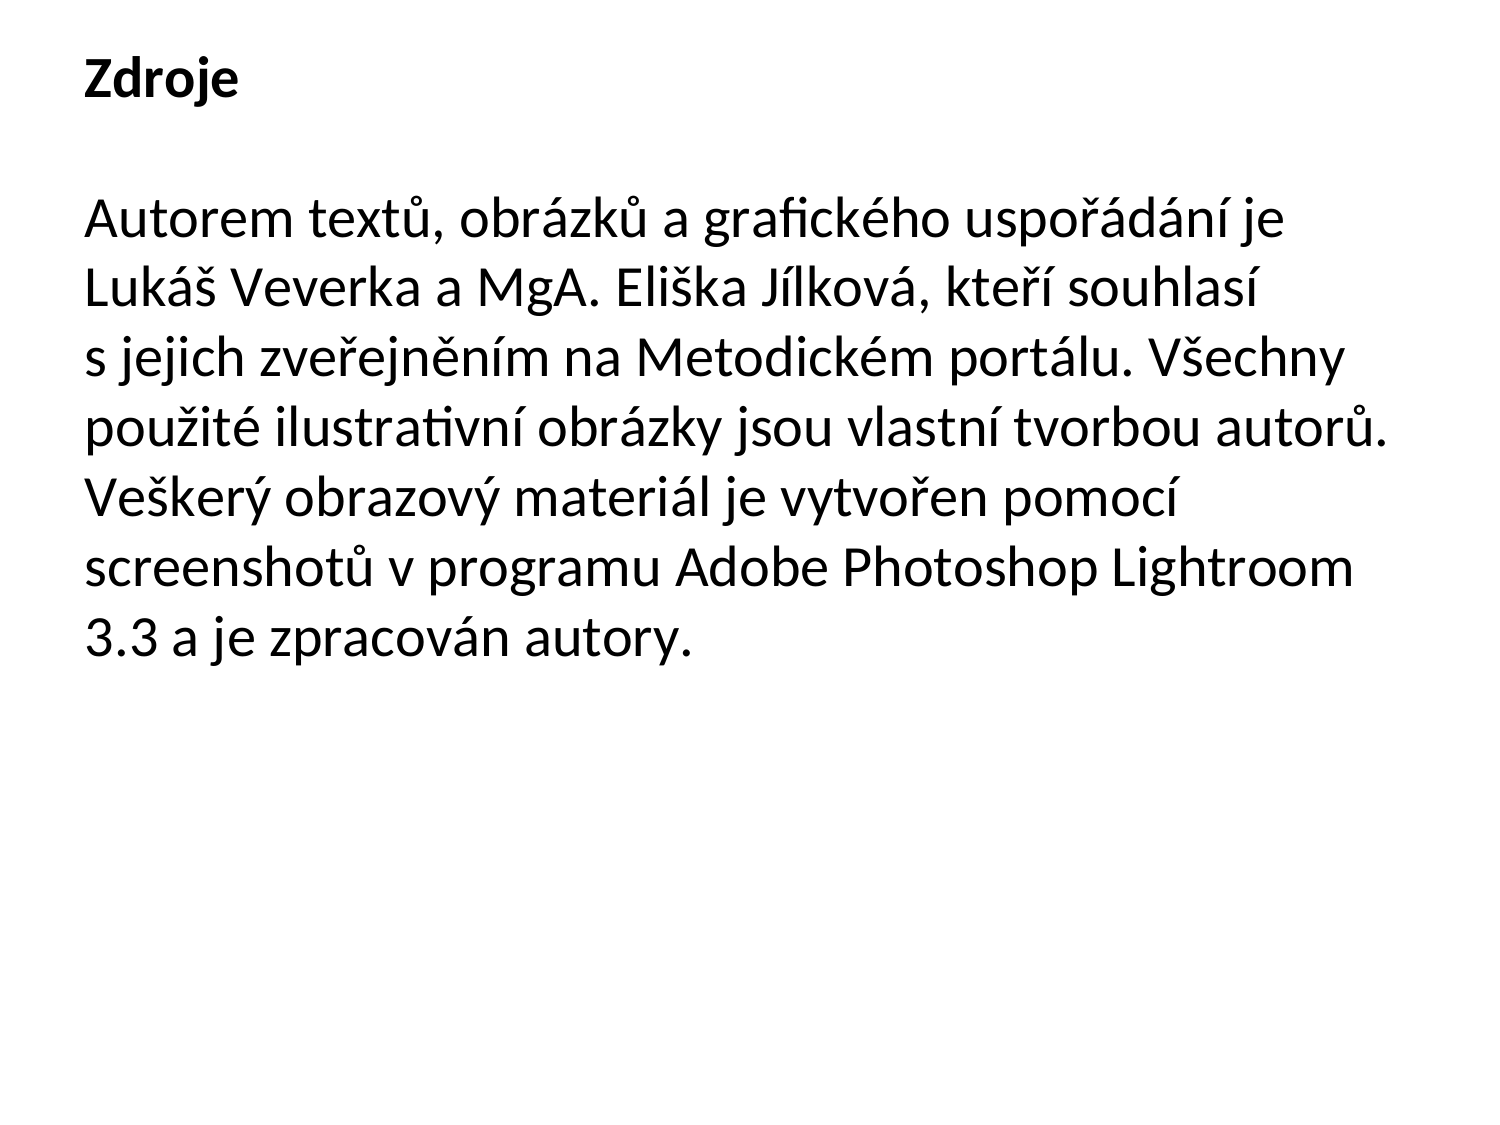

Zdroje
Autorem textů, obrázků a grafického uspořádání je Lukáš Veverka a MgA. Eliška Jílková, kteří souhlasí
s jejich zveřejněním na Metodickém portálu. Všechny použité ilustrativní obrázky jsou vlastní tvorbou autorů. Veškerý obrazový materiál je vytvořen pomocí screenshotů v programu Adobe Photoshop Lightroom 3.3 a je zpracován autory.